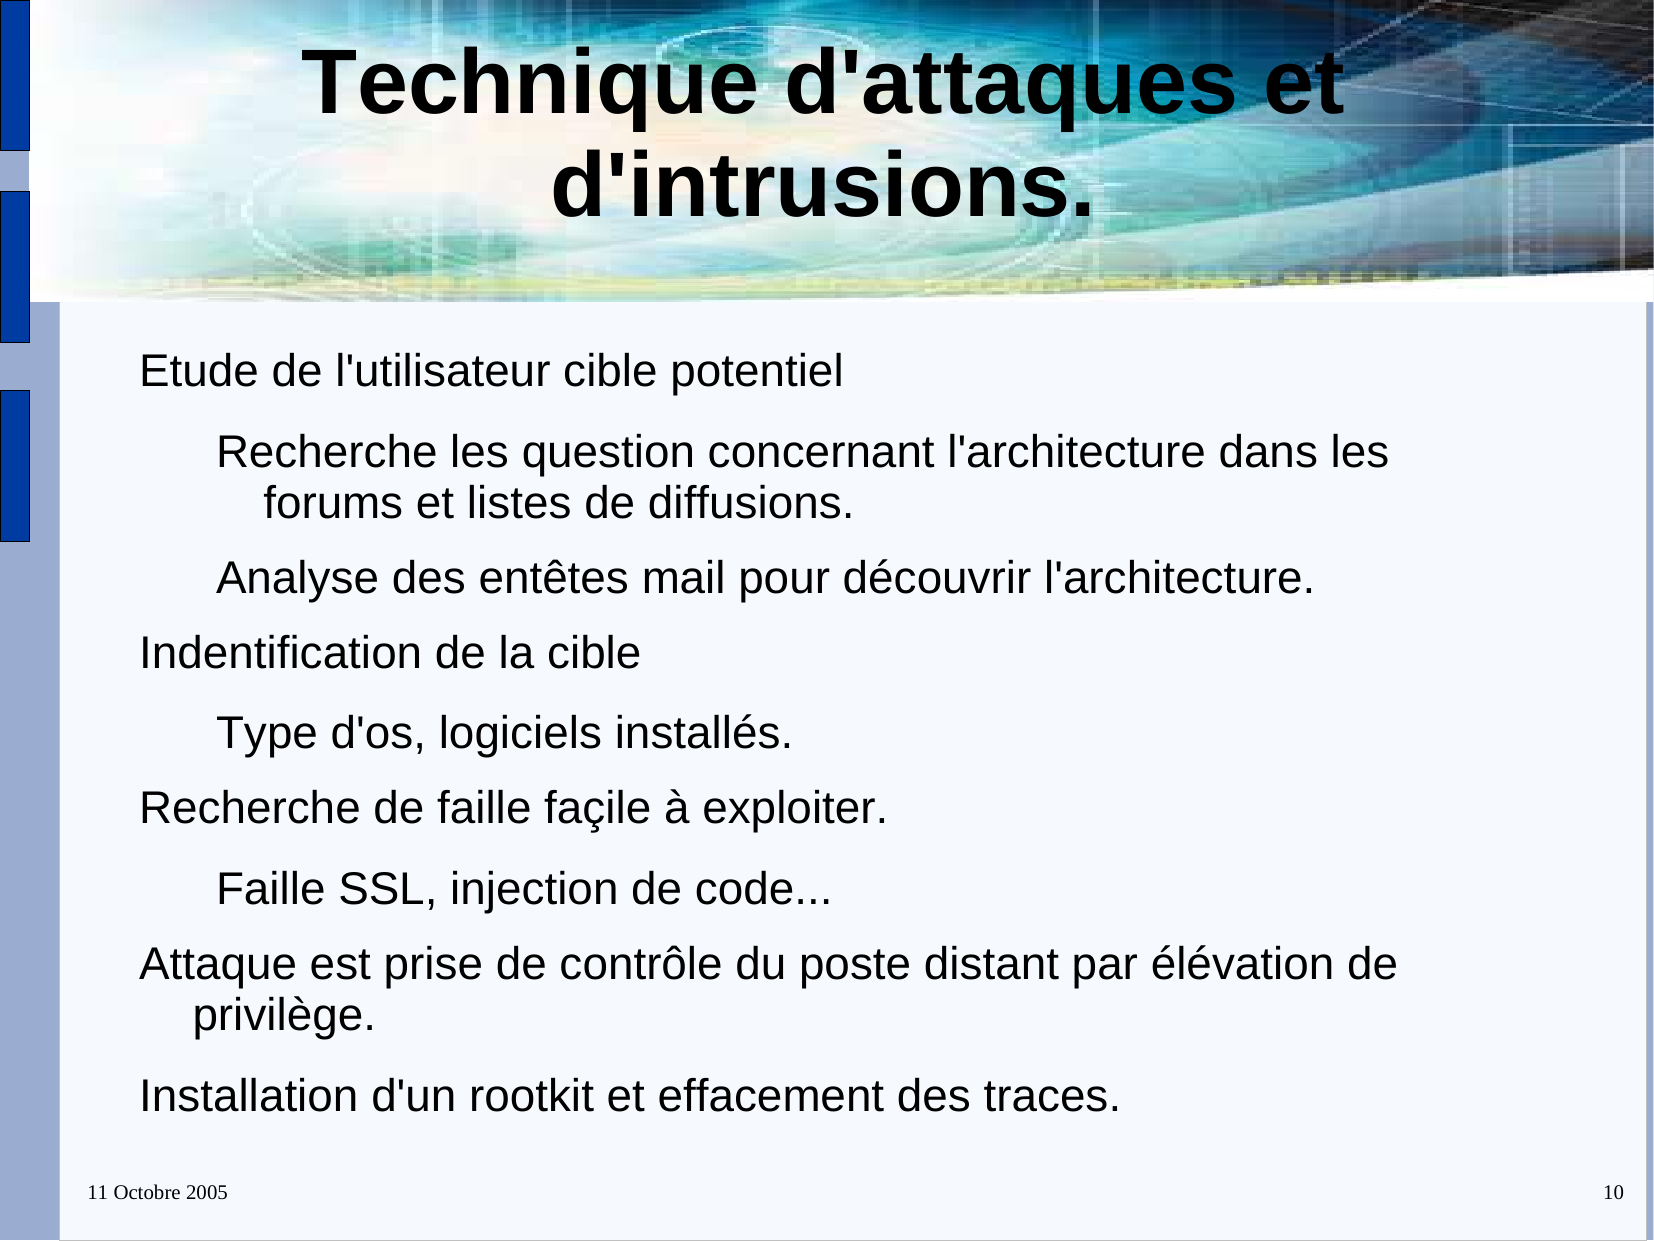

# Technique d'attaques et d'intrusions.
Etude de l'utilisateur cible potentiel
Recherche les question concernant l'architecture dans les forums et listes de diffusions.
Analyse des entêtes mail pour découvrir l'architecture.
Indentification de la cible
Type d'os, logiciels installés.
Recherche de faille façile à exploiter.
Faille SSL, injection de code...
Attaque est prise de contrôle du poste distant par élévation de privilège.
Installation d'un rootkit et effacement des traces.